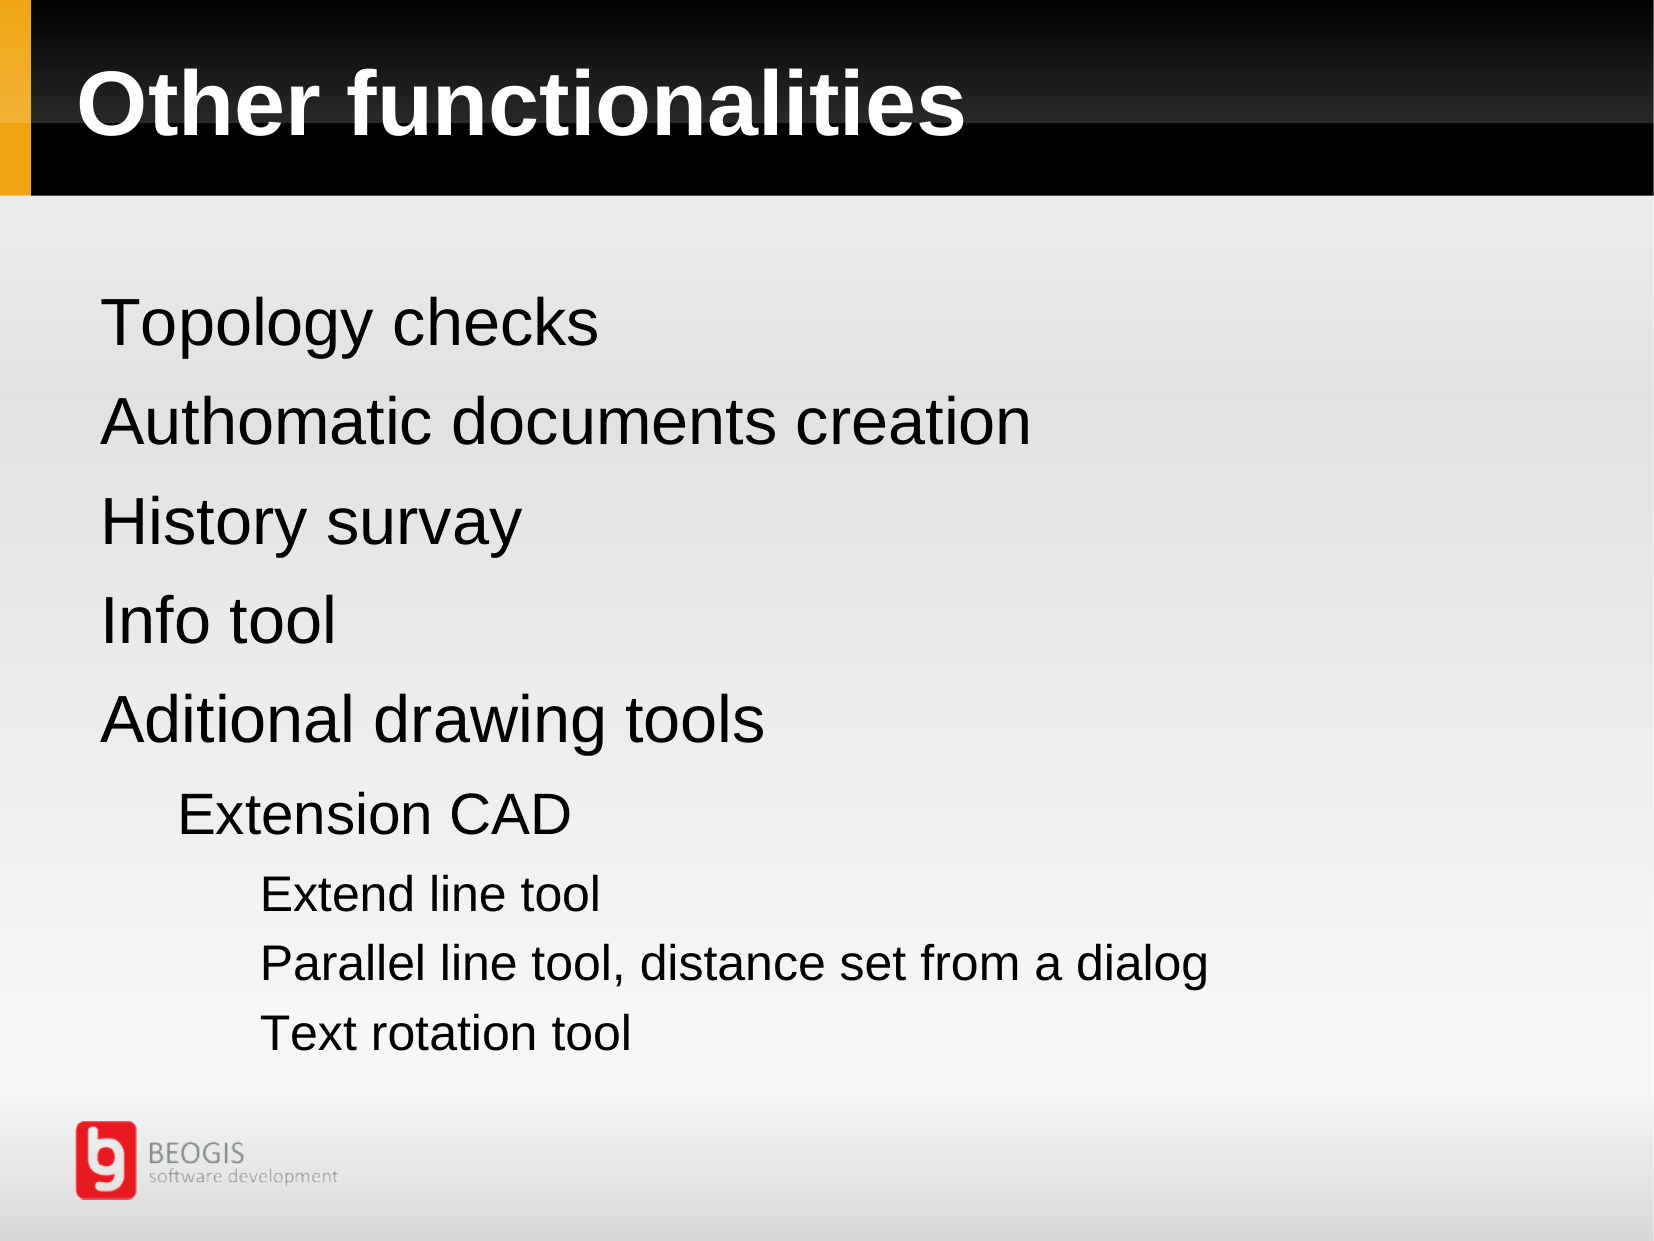

# Other functionalities
Topology checks
Authomatic documents creation
History survay
Info tool
Aditional drawing tools
Extension CAD
Extend line tool
Parallel line tool, distance set from a dialog
Text rotation tool